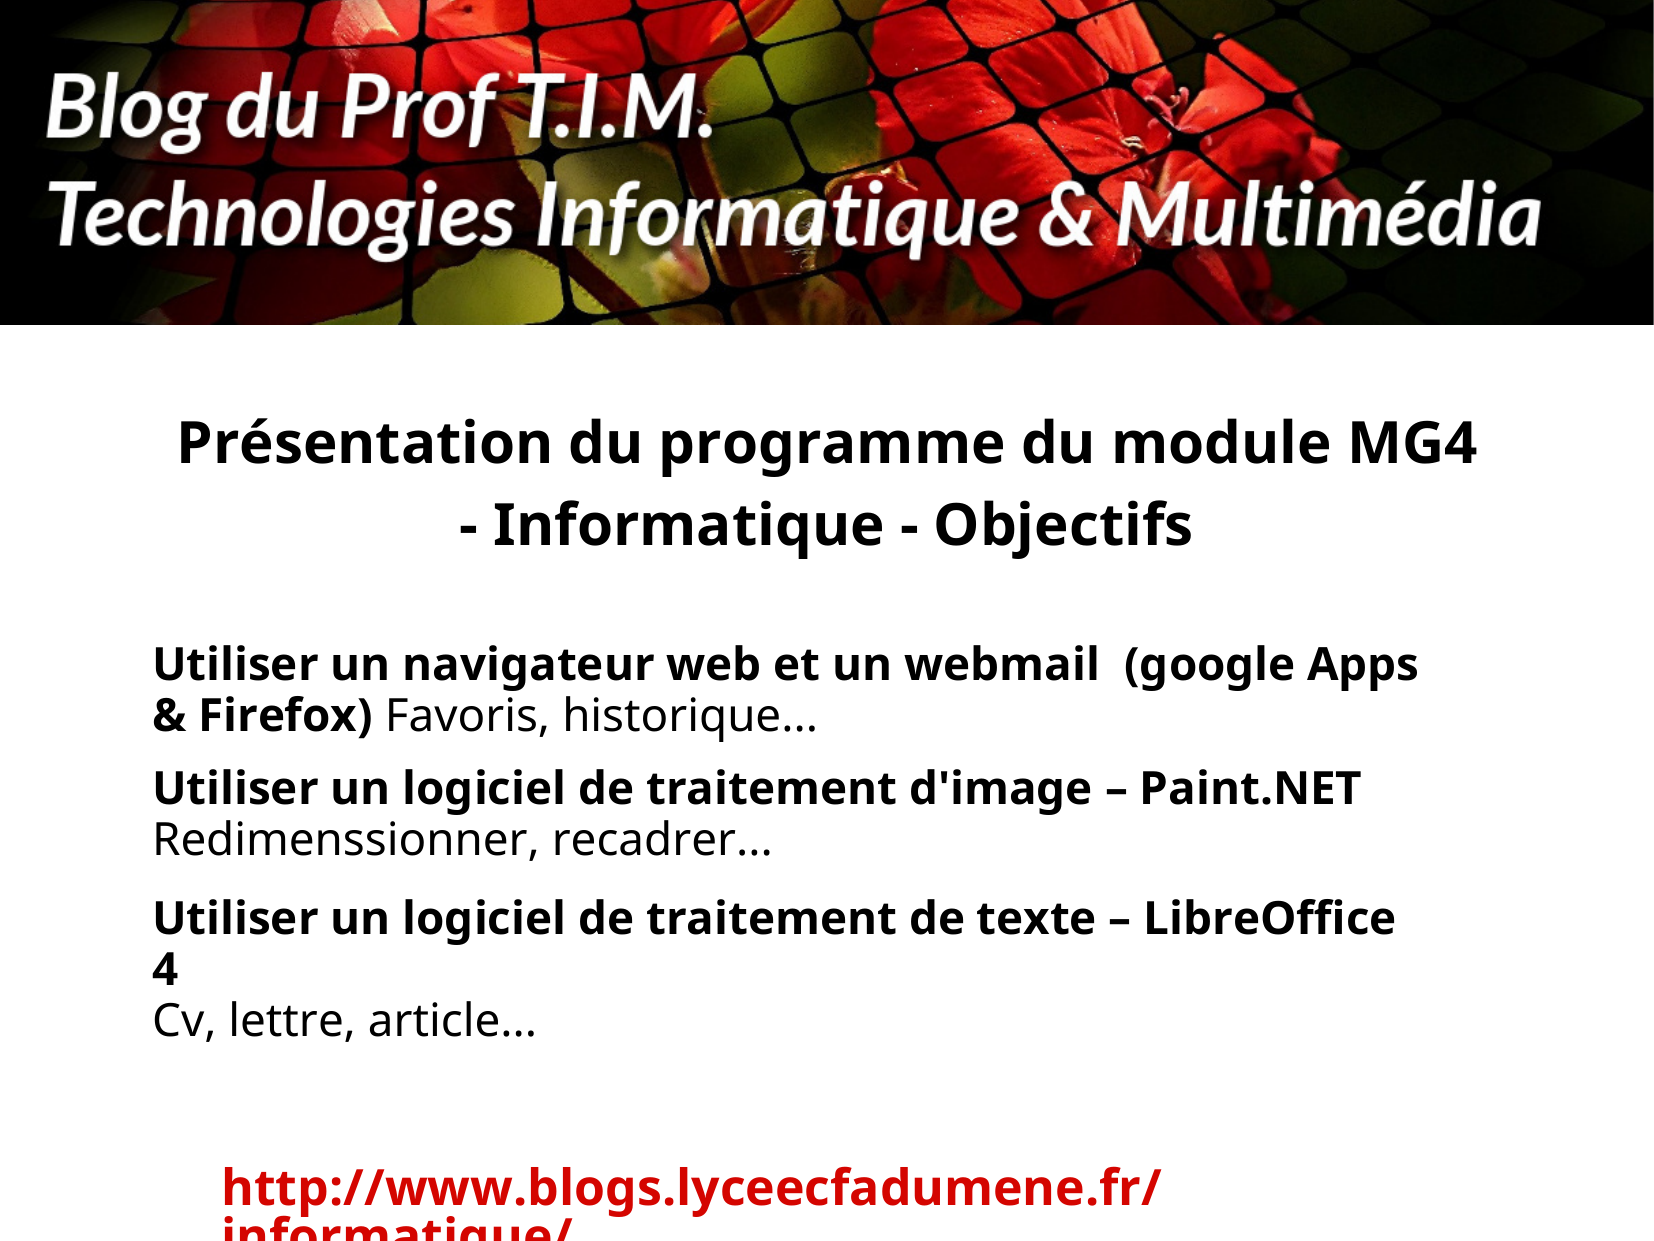

Présentation du programme du module MG4
- Informatique - Objectifs
Utiliser un navigateur web et un webmail (google Apps & Firefox) Favoris, historique...
Utiliser un logiciel de traitement d'image – Paint.NET
Redimenssionner, recadrer...
Utiliser un logiciel de traitement de texte – LibreOffice 4
Cv, lettre, article...